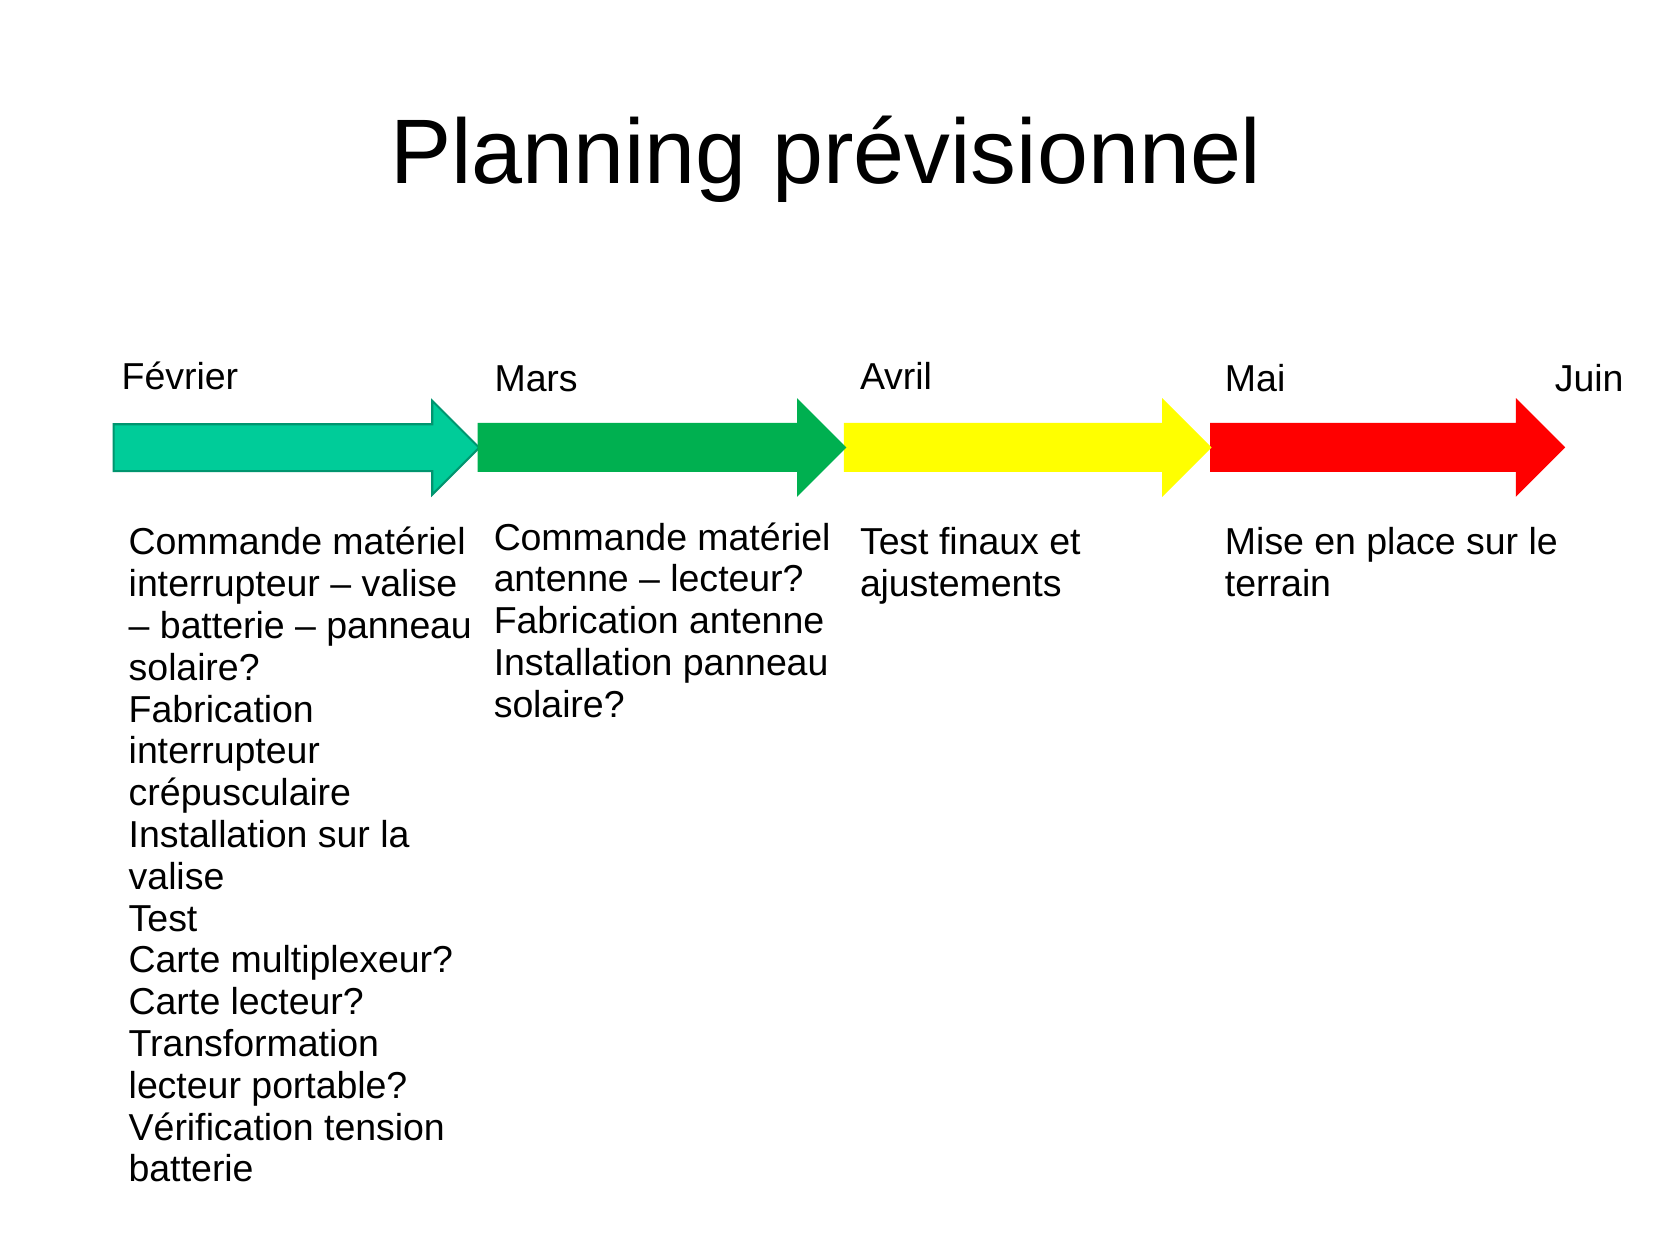

# Planning prévisionnel
Février
Avril
Mars
Mai
Juin
Commande matériel antenne – lecteur?
Fabrication antenne
Installation panneau solaire?
Commande matériel interrupteur – valise – batterie – panneau solaire?
Fabrication interrupteur crépusculaire
Installation sur la valise
Test
Carte multiplexeur?
Carte lecteur?
Transformation lecteur portable?
Vérification tension batterie
Test finaux et ajustements
Mise en place sur le terrain